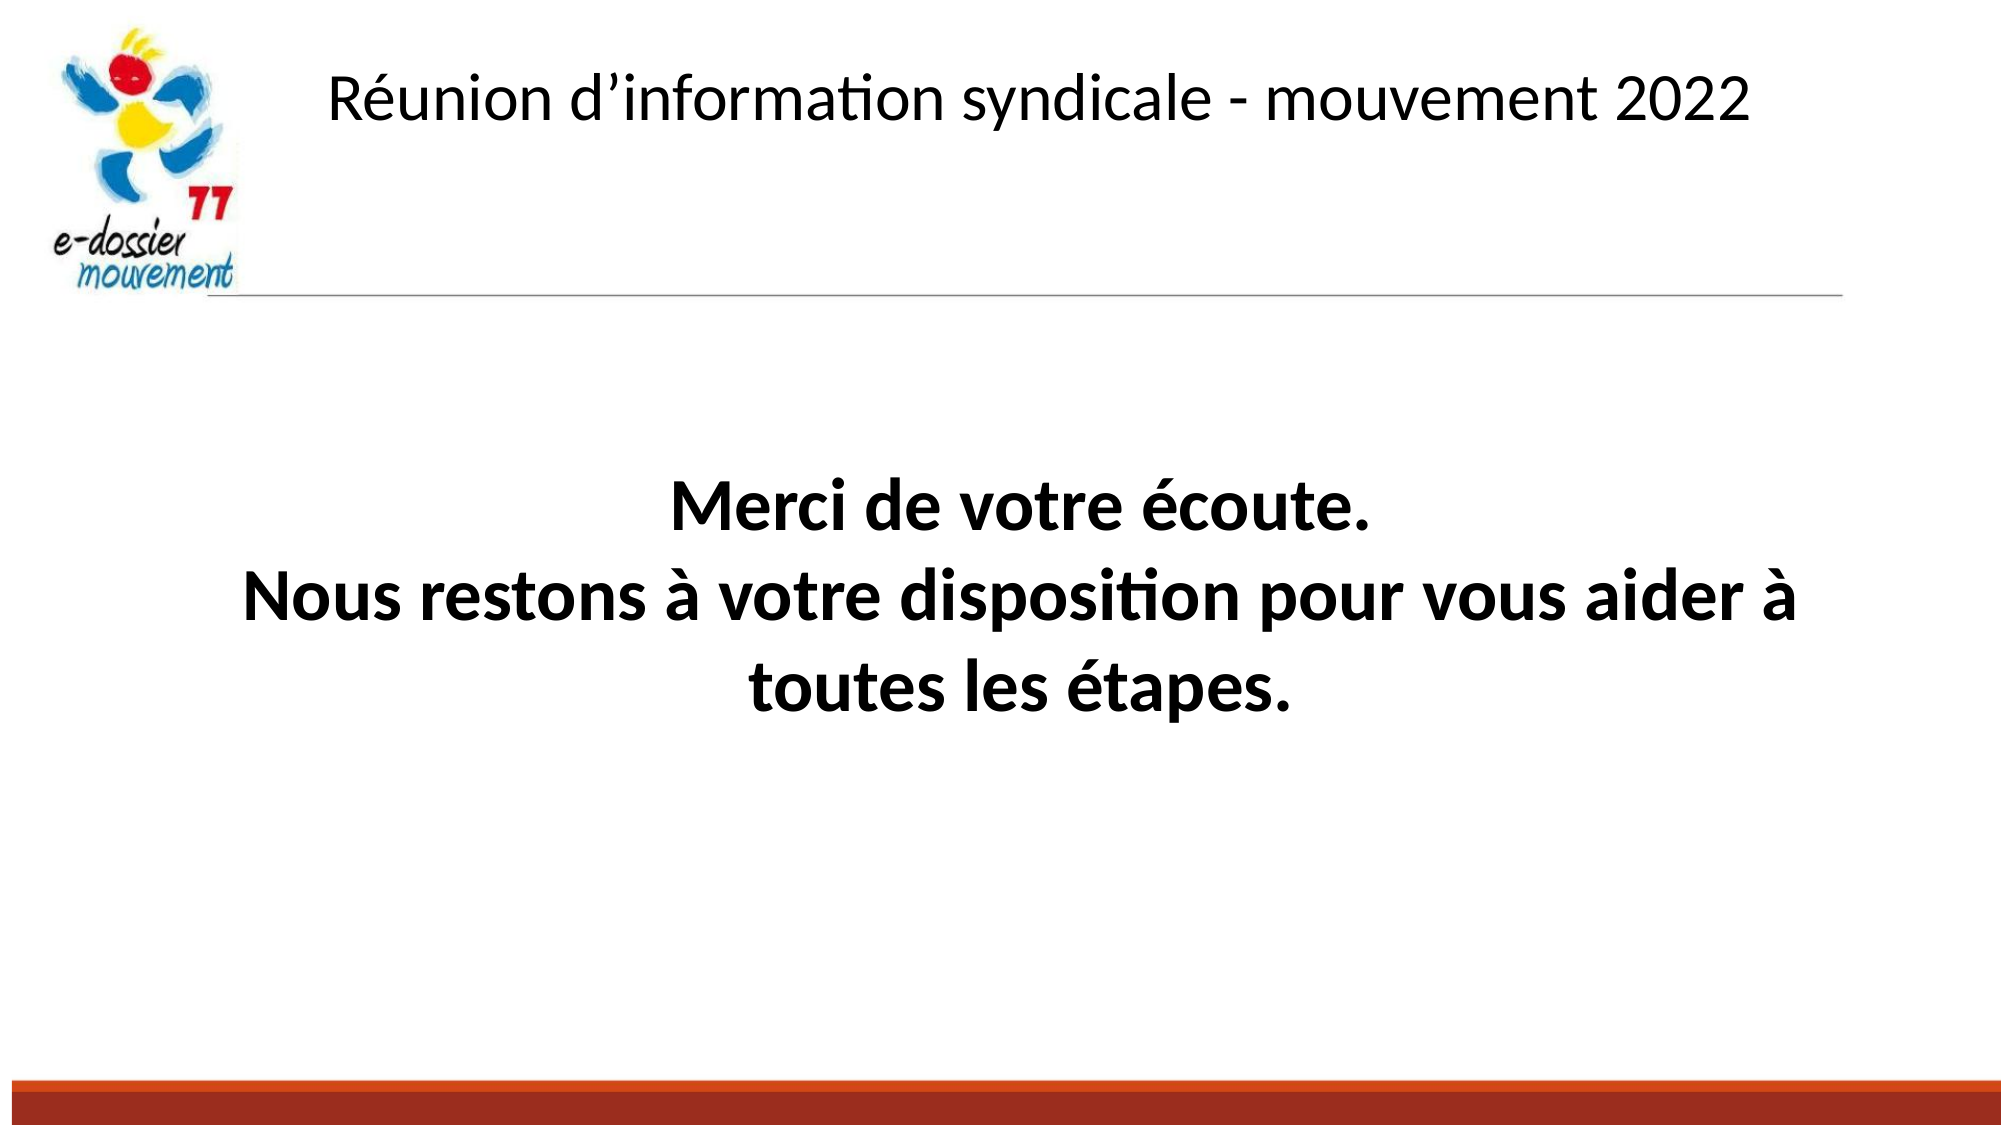

Réunion d’information syndicale - mouvement 2022
Merci de votre écoute.
Nous restons à votre disposition pour vous aider à toutes les étapes.